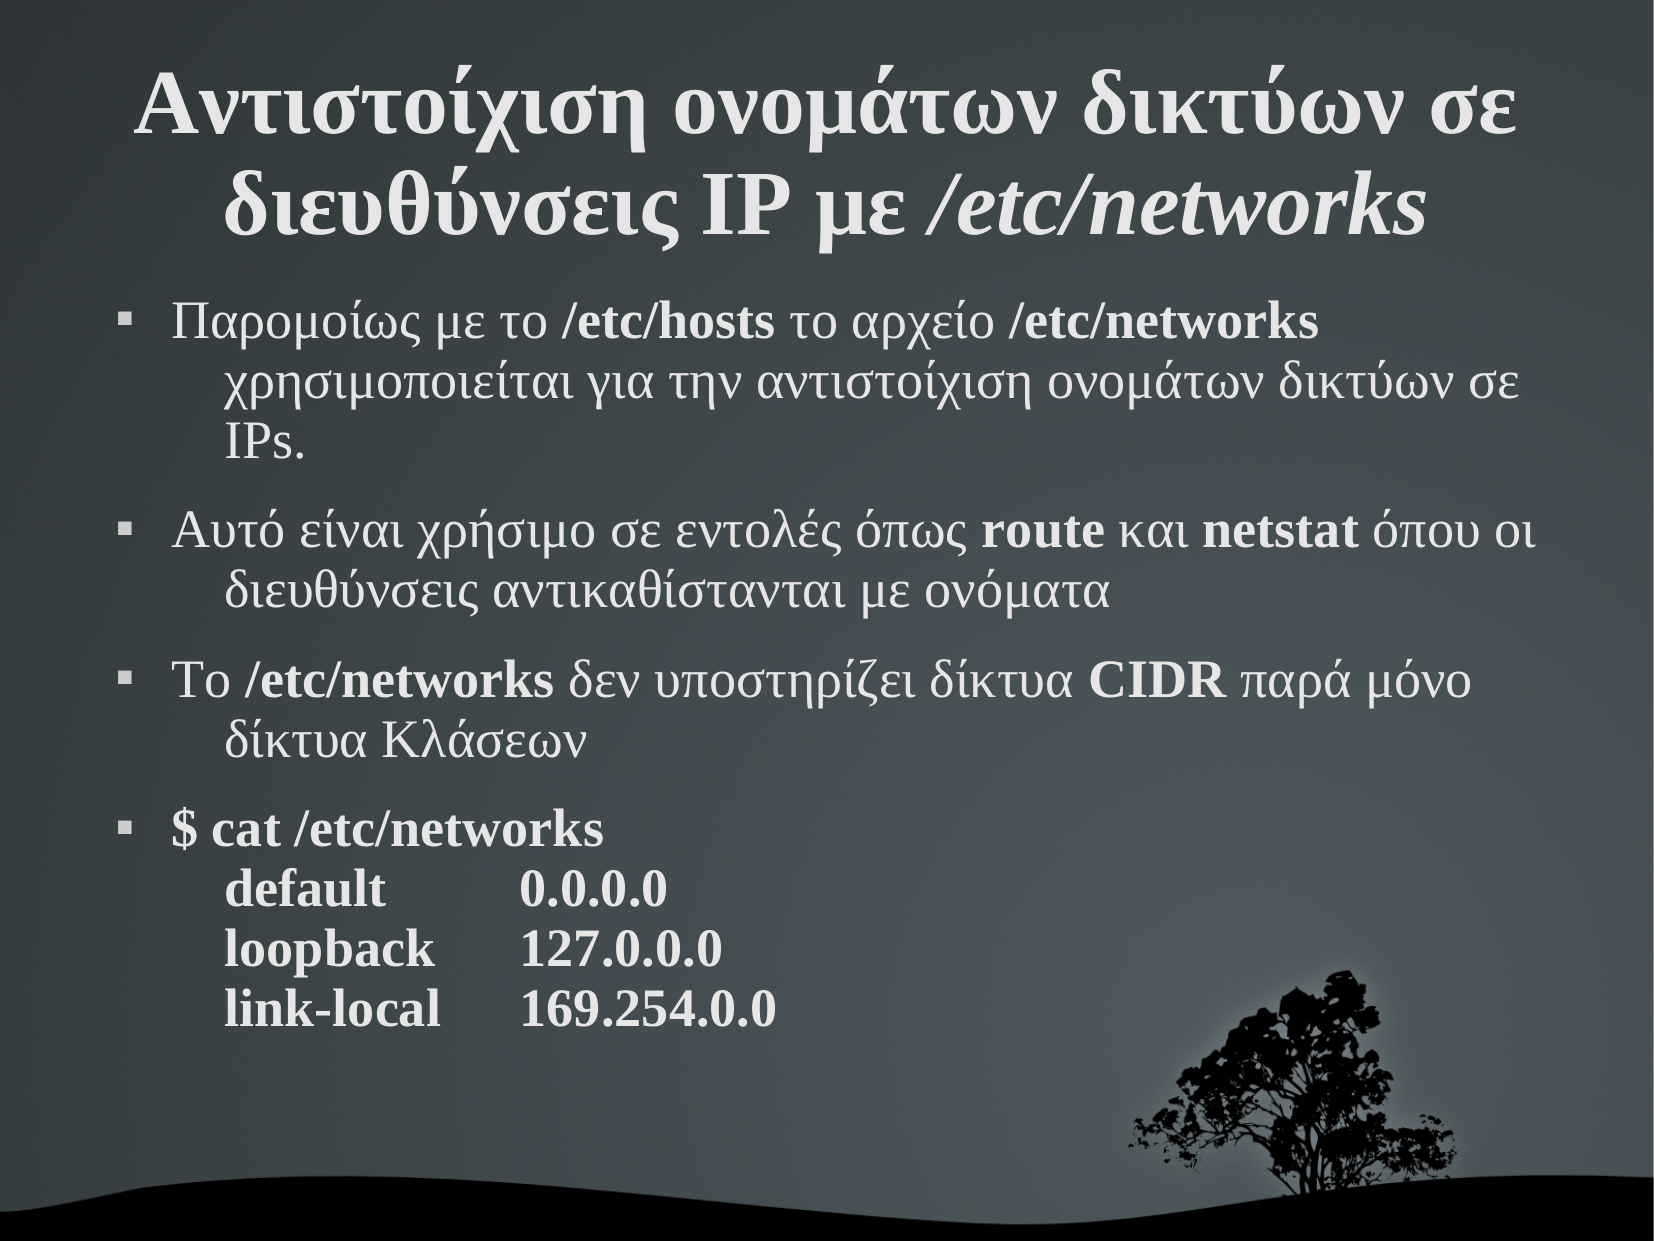

# Αντιστοίχιση ονομάτων δικτύων σε διευθύνσεις IP με /etc/networks
Παρομοίως με το /etc/hosts το αρχείο /etc/networks χρησιμοποιείται για την αντιστοίχιση ονομάτων δικτύων σε IPs.
Αυτό είναι χρήσιμο σε εντολές όπως route και netstat όπου οι διευθύνσεις αντικαθίστανται με ονόματα
Το /etc/networks δεν υποστηρίζει δίκτυα CIDR παρά μόνο δίκτυα Κλάσεων
$ cat /etc/networks
default		0.0.0.0
loopback		127.0.0.0
link-local		169.254.0.0